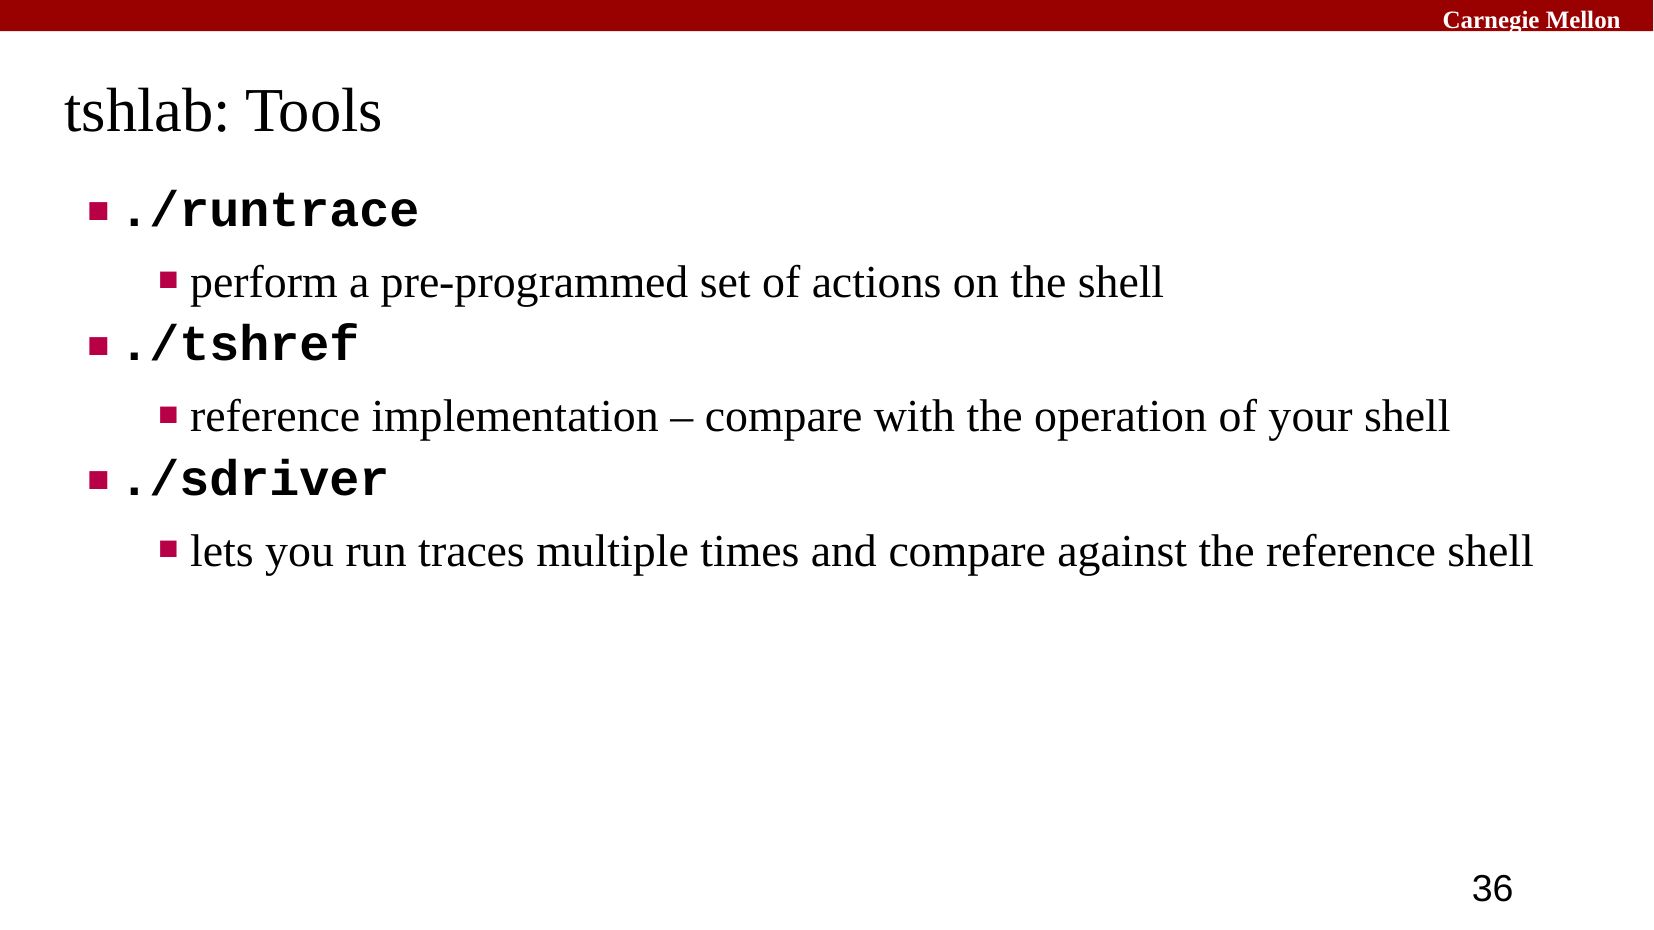

# tshlab: Tools
./runtrace
perform a pre-programmed set of actions on the shell
./tshref
reference implementation – compare with the operation of your shell
./sdriver
lets you run traces multiple times and compare against the reference shell